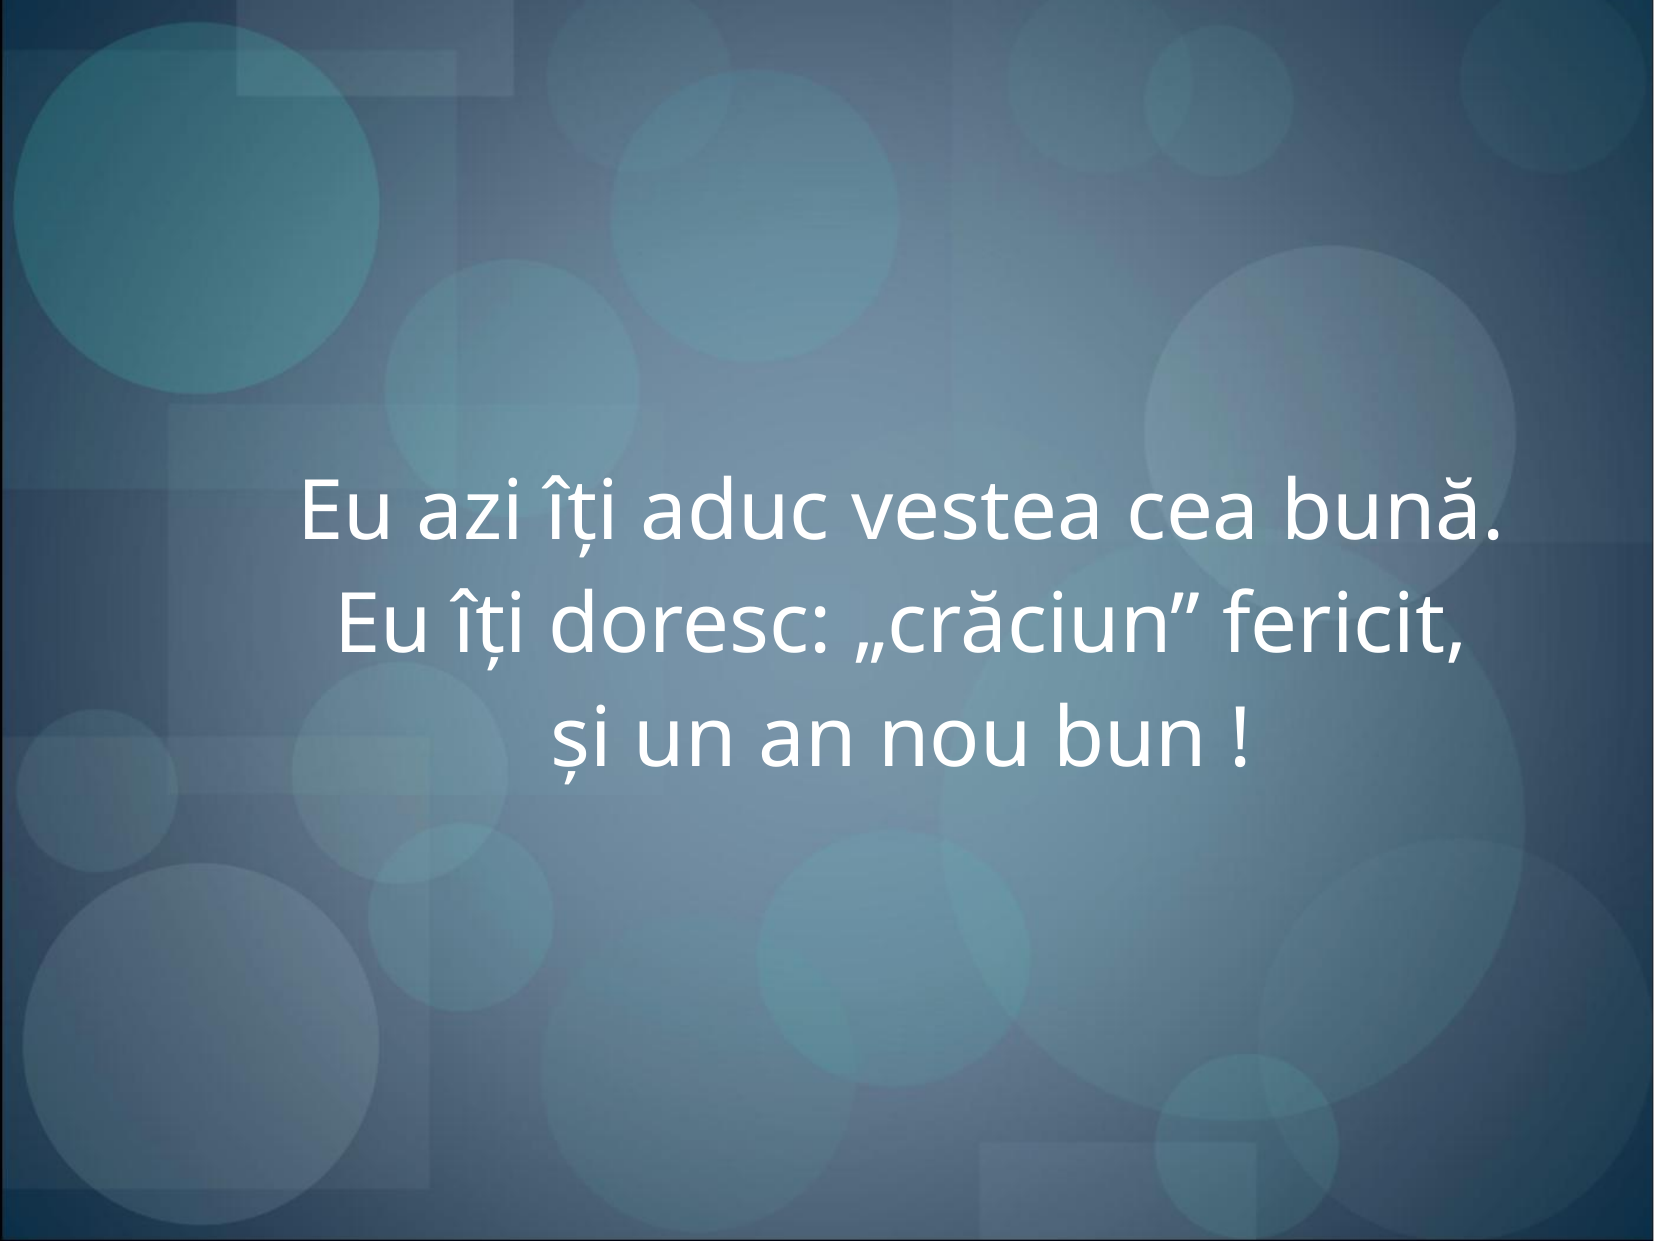

Eu azi îţi aduc vestea cea bună.
Eu îţi doresc: „crăciun” fericit,
şi un an nou bun !